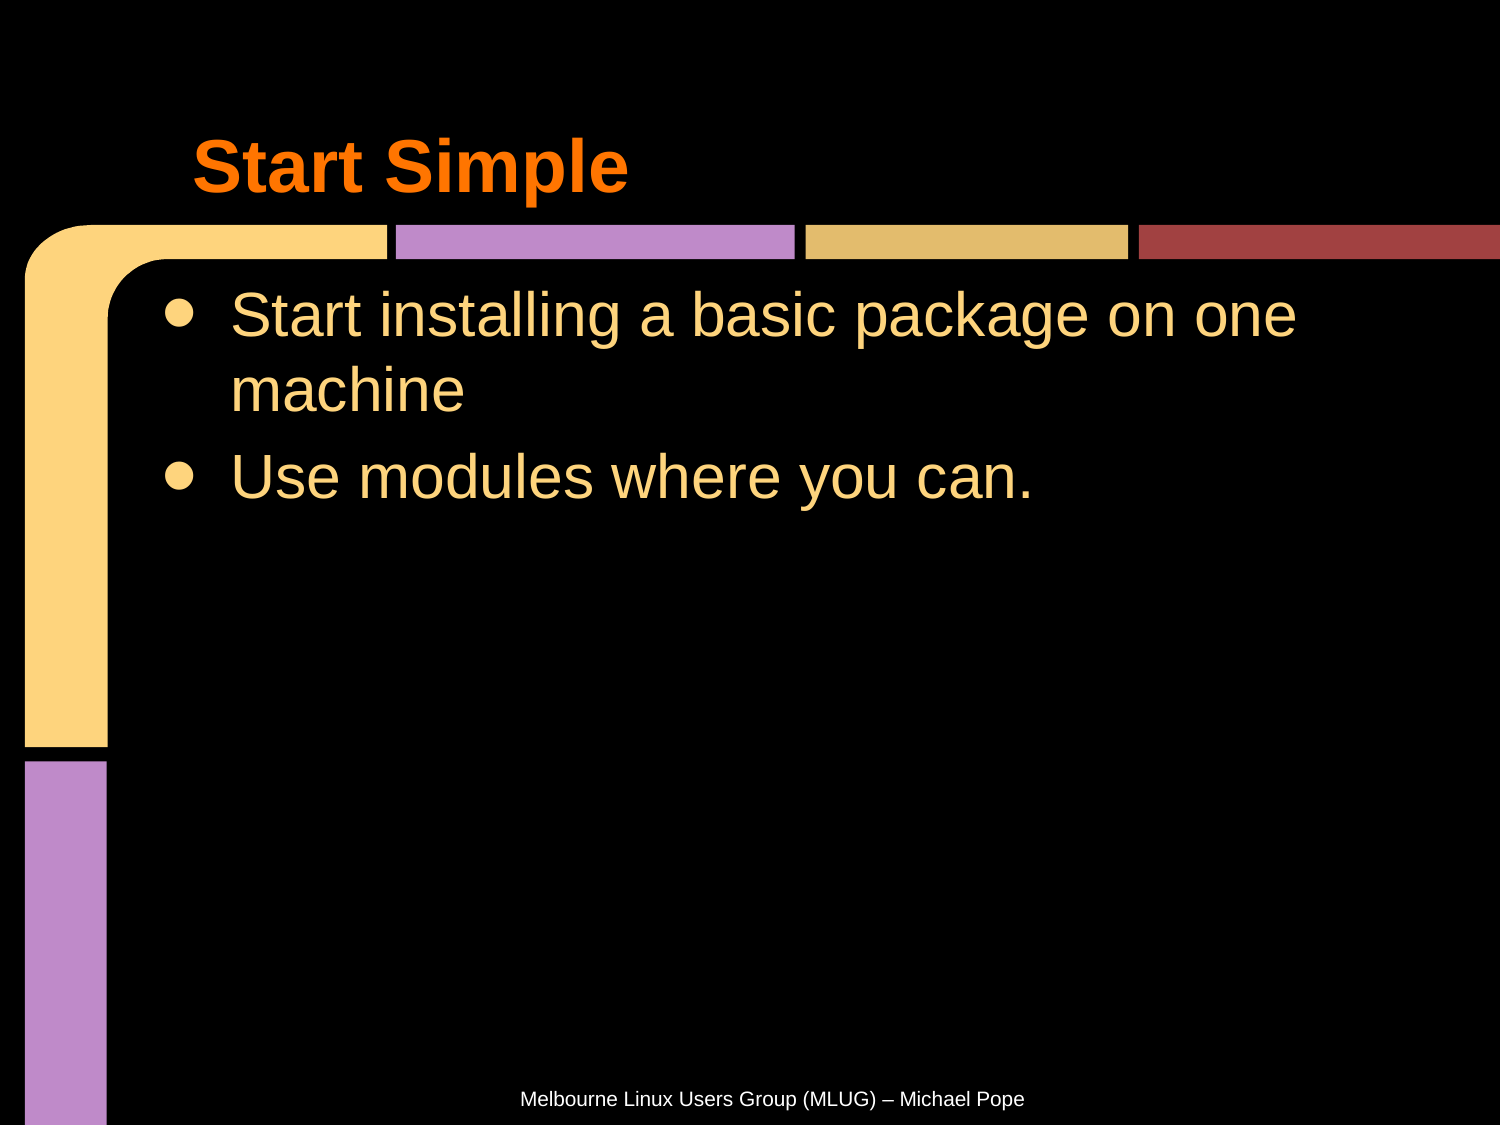

Start Simple
# Start installing a basic package on one machine
Use modules where you can.